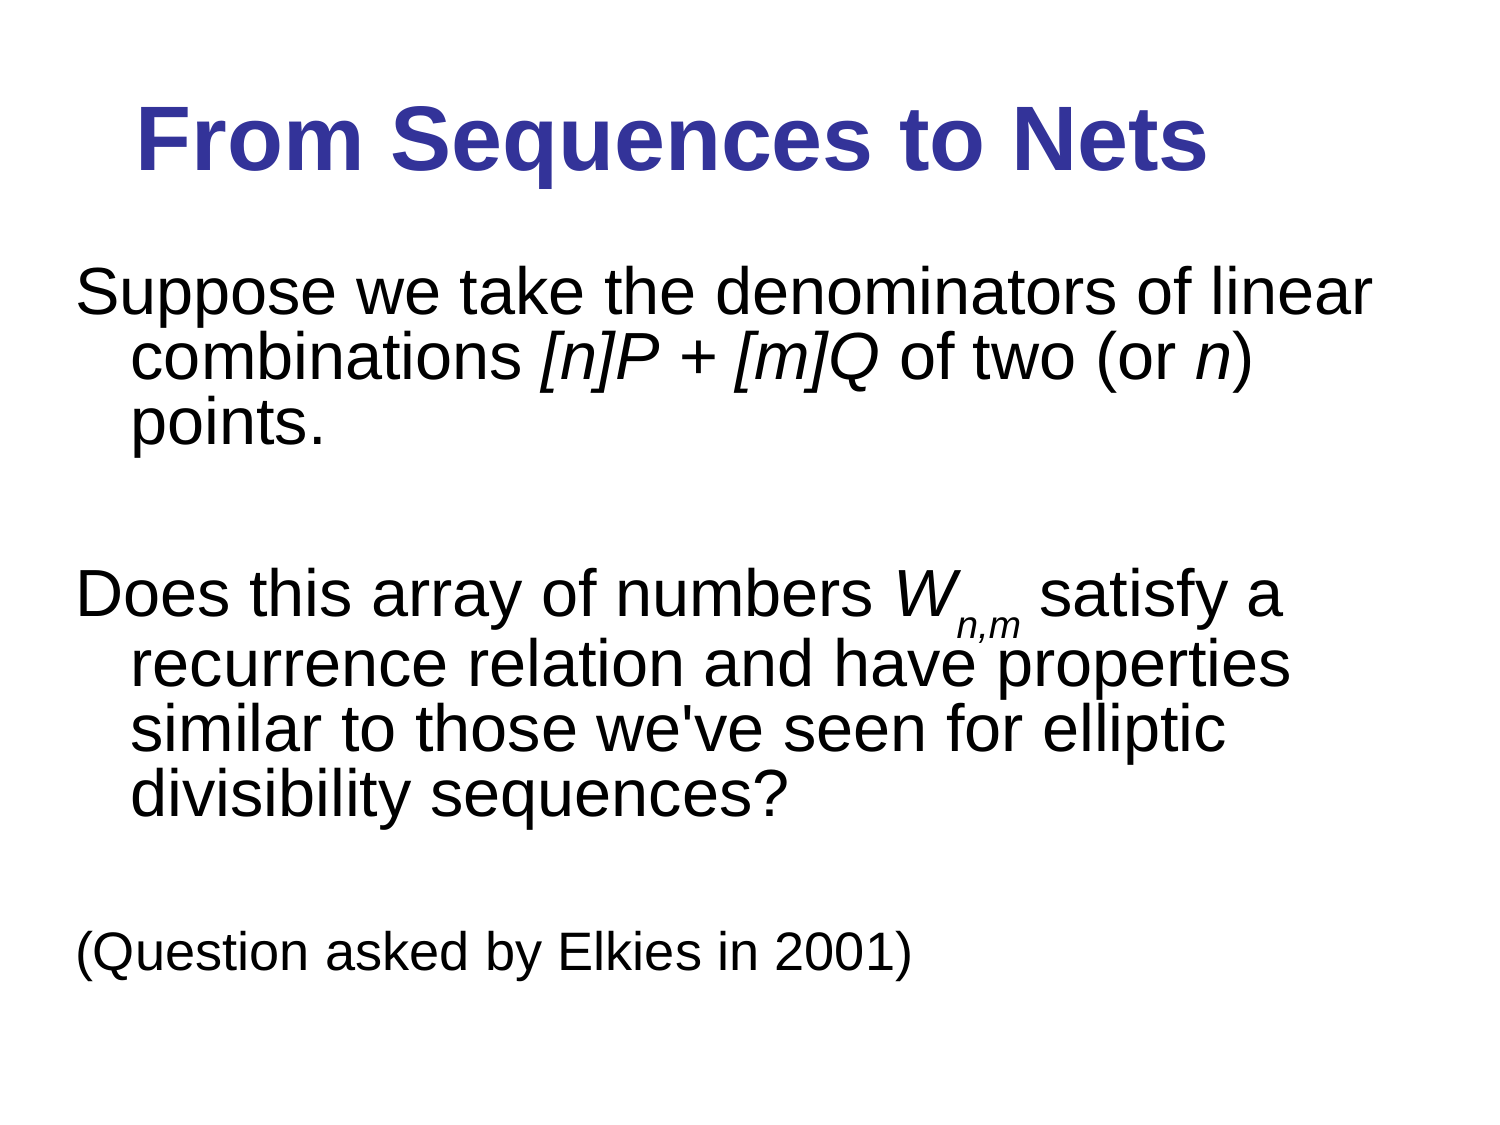

# From Sequences to Nets
Suppose we take the denominators of linear combinations [n]P + [m]Q of two (or n) points.
Does this array of numbers Wn,m satisfy a recurrence relation and have properties similar to those we've seen for elliptic divisibility sequences?
(Question asked by Elkies in 2001)‏